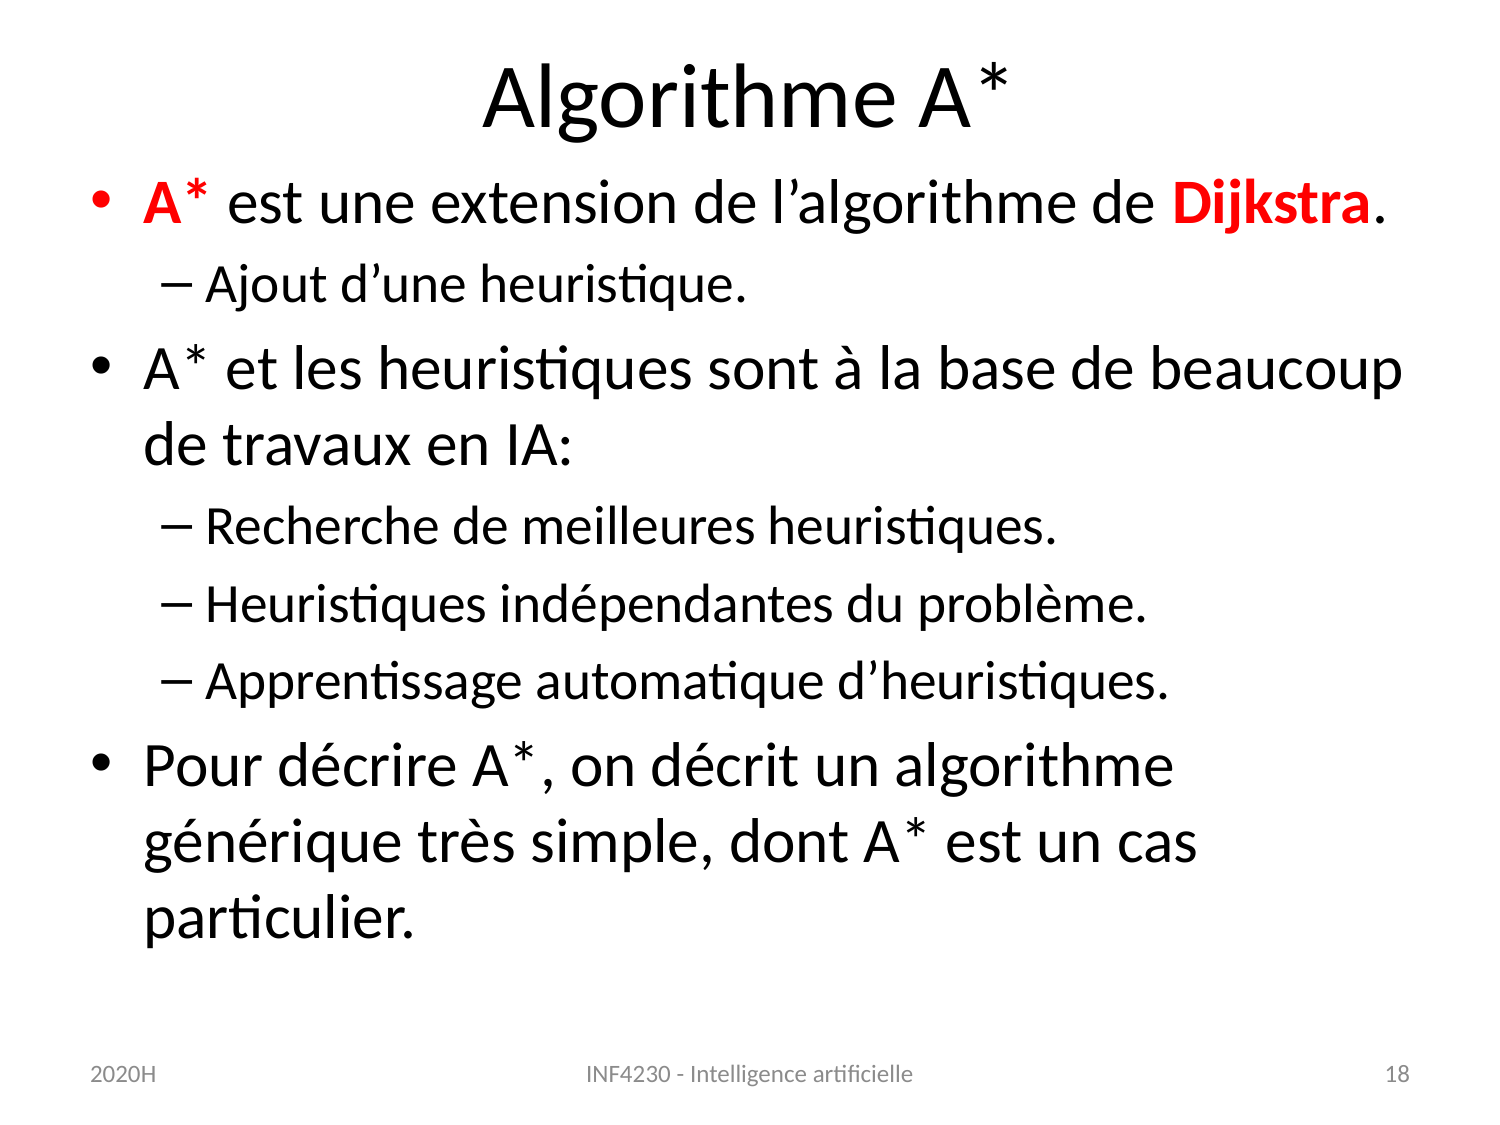

# Algorithme A*
A* est une extension de l’algorithme de Dijkstra.
Ajout d’une heuristique.
A* et les heuristiques sont à la base de beaucoup de travaux en IA:
Recherche de meilleures heuristiques.
Heuristiques indépendantes du problème.
Apprentissage automatique d’heuristiques.
Pour décrire A*, on décrit un algorithme générique très simple, dont A* est un cas particulier.
2020H
INF4230 - Intelligence artificielle